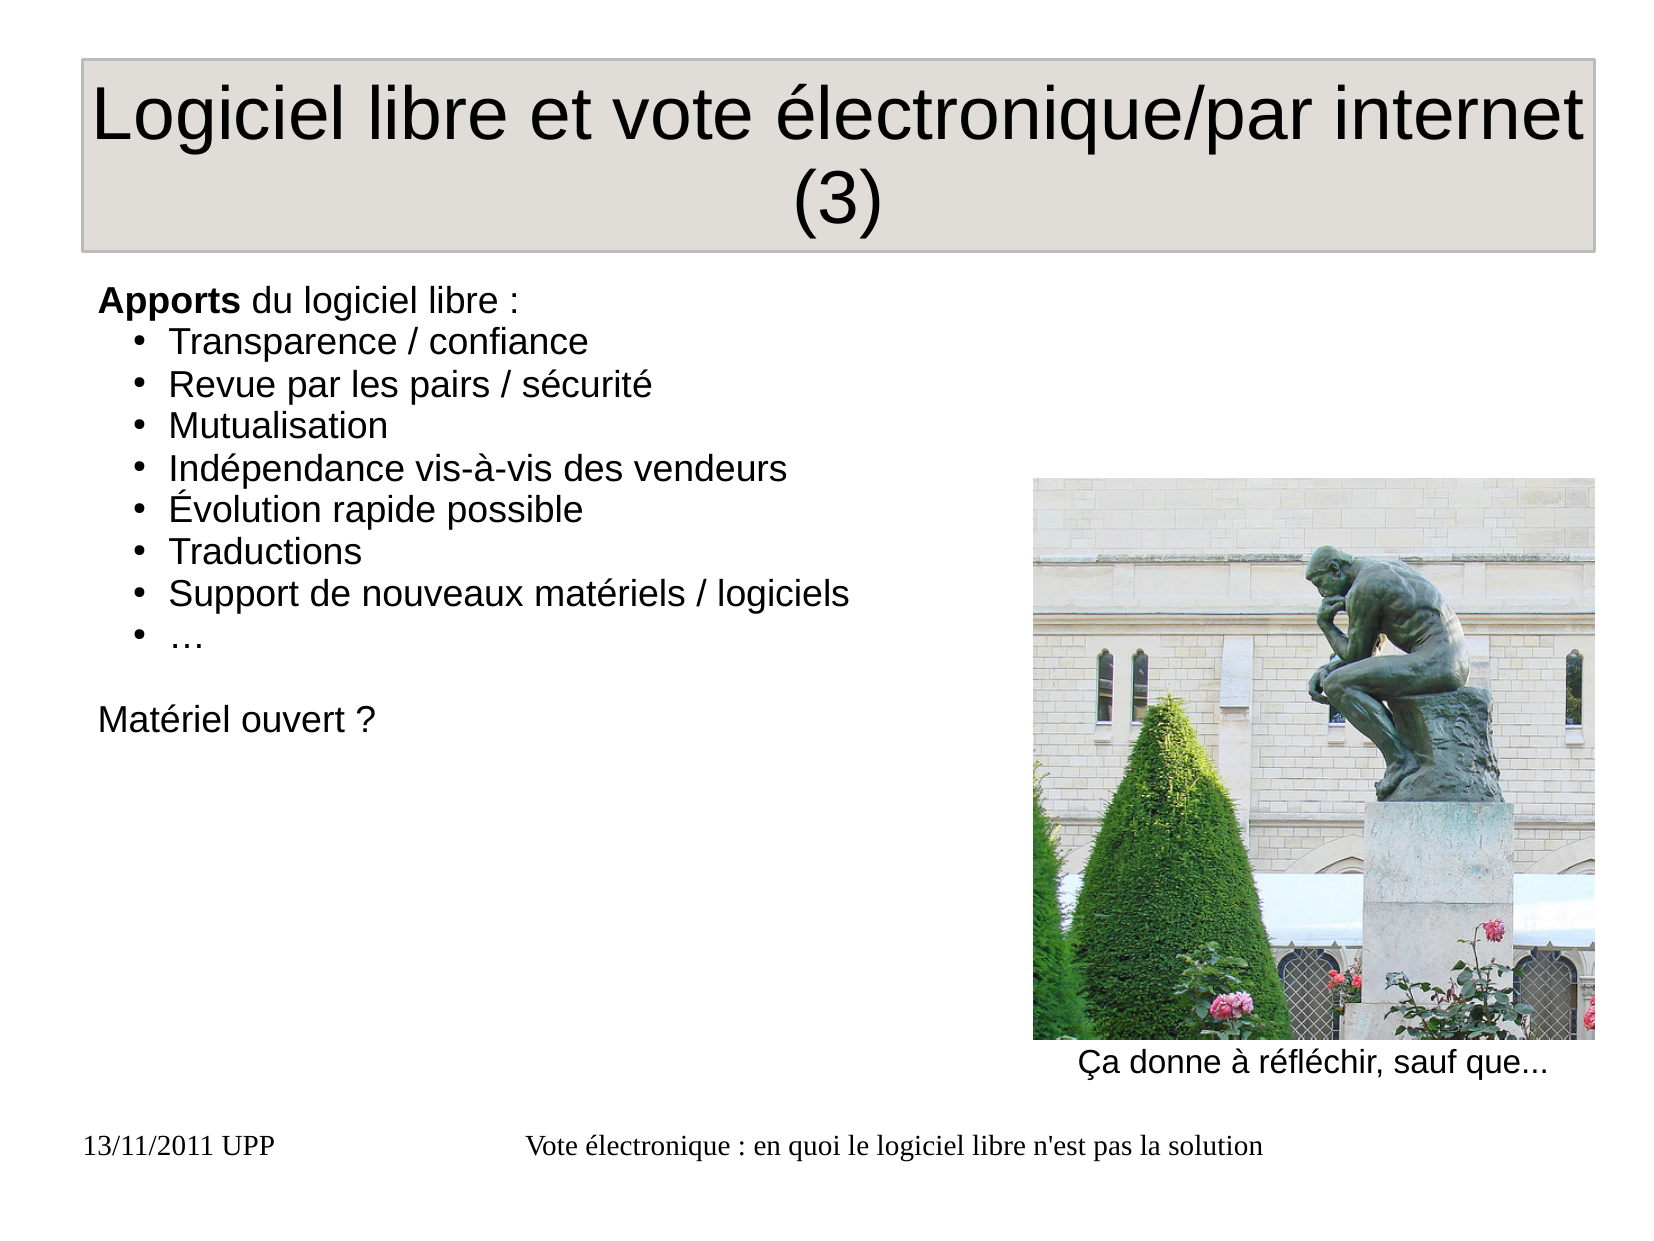

# Logiciel libre et vote électronique/par internet (3)
Apports du logiciel libre :
Transparence / confiance
Revue par les pairs / sécurité
Mutualisation
Indépendance vis-à-vis des vendeurs
Évolution rapide possible
Traductions
Support de nouveaux matériels / logiciels
…
Matériel ouvert ?
TODO à écrire
Ça donne à réfléchir, sauf que...